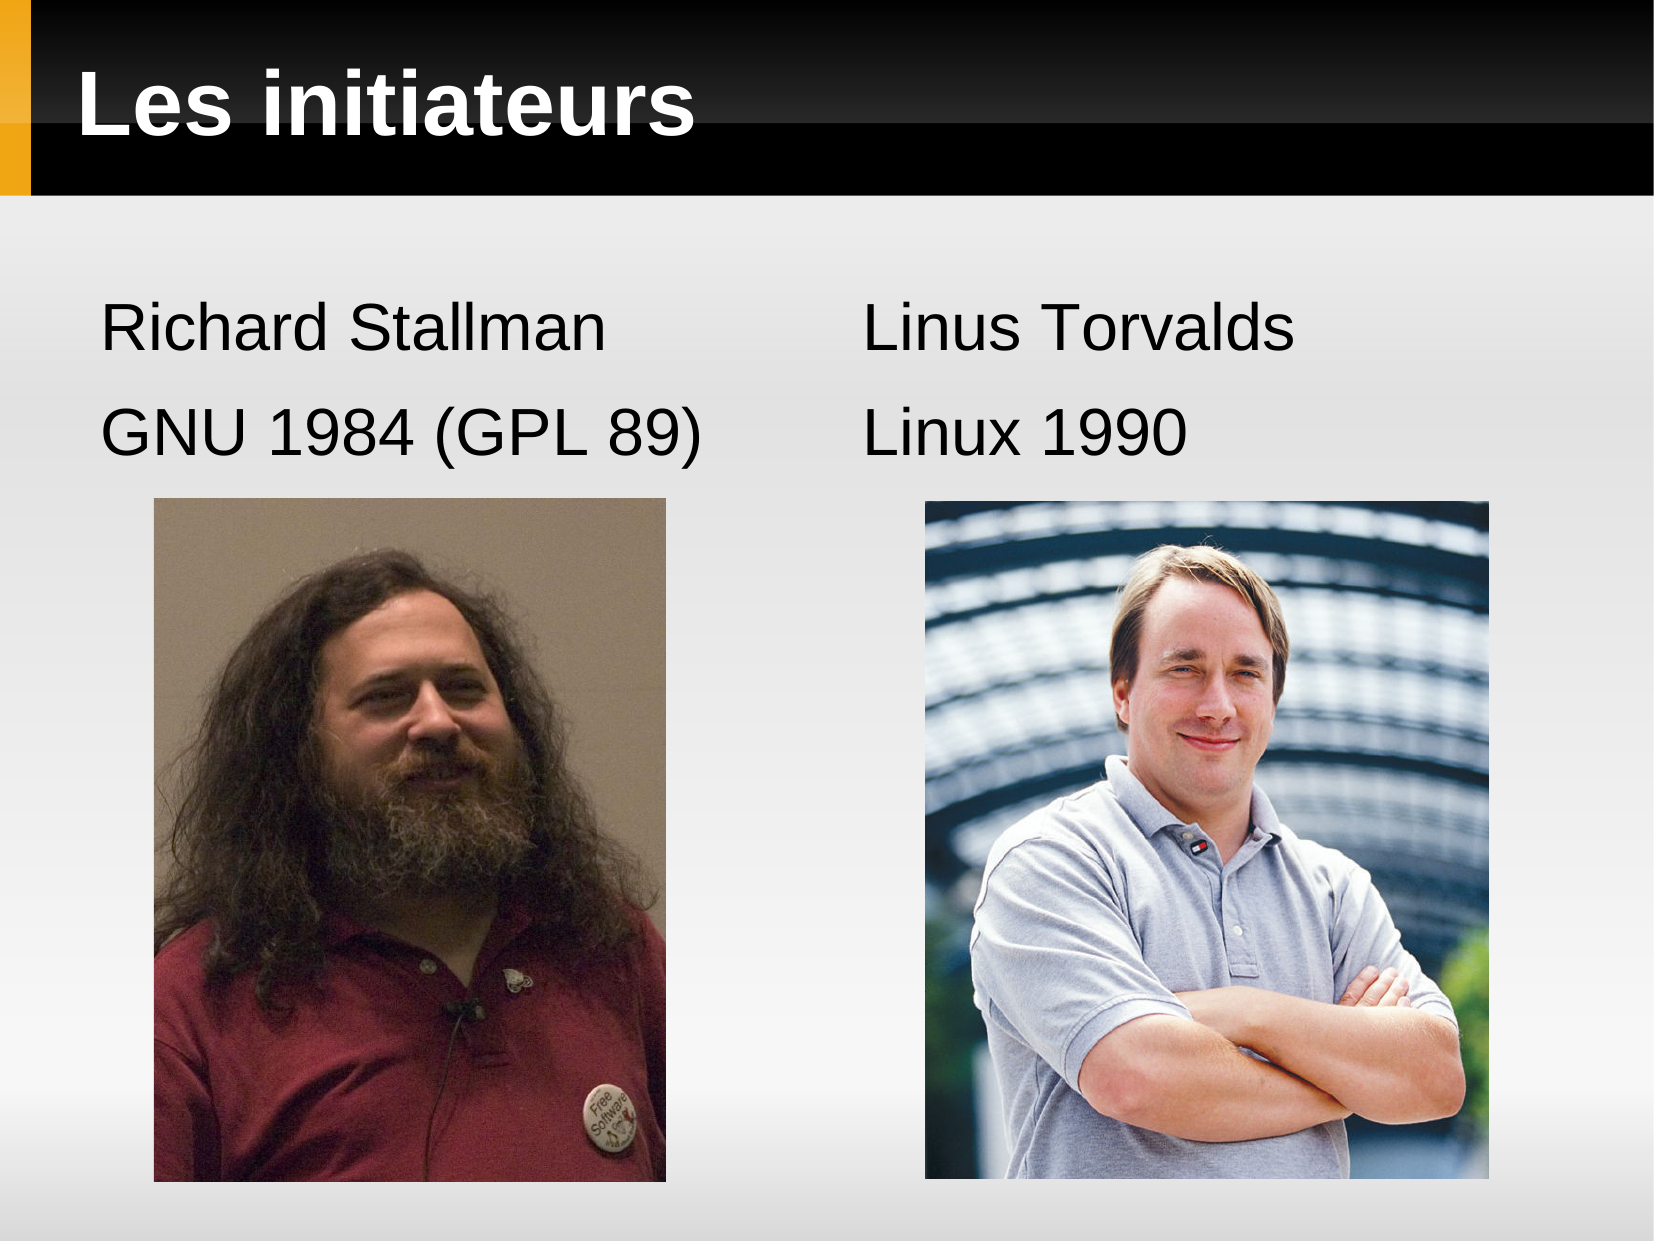

# Les initiateurs
Richard Stallman
GNU 1984 (GPL 89)
Linus Torvalds
Linux 1990